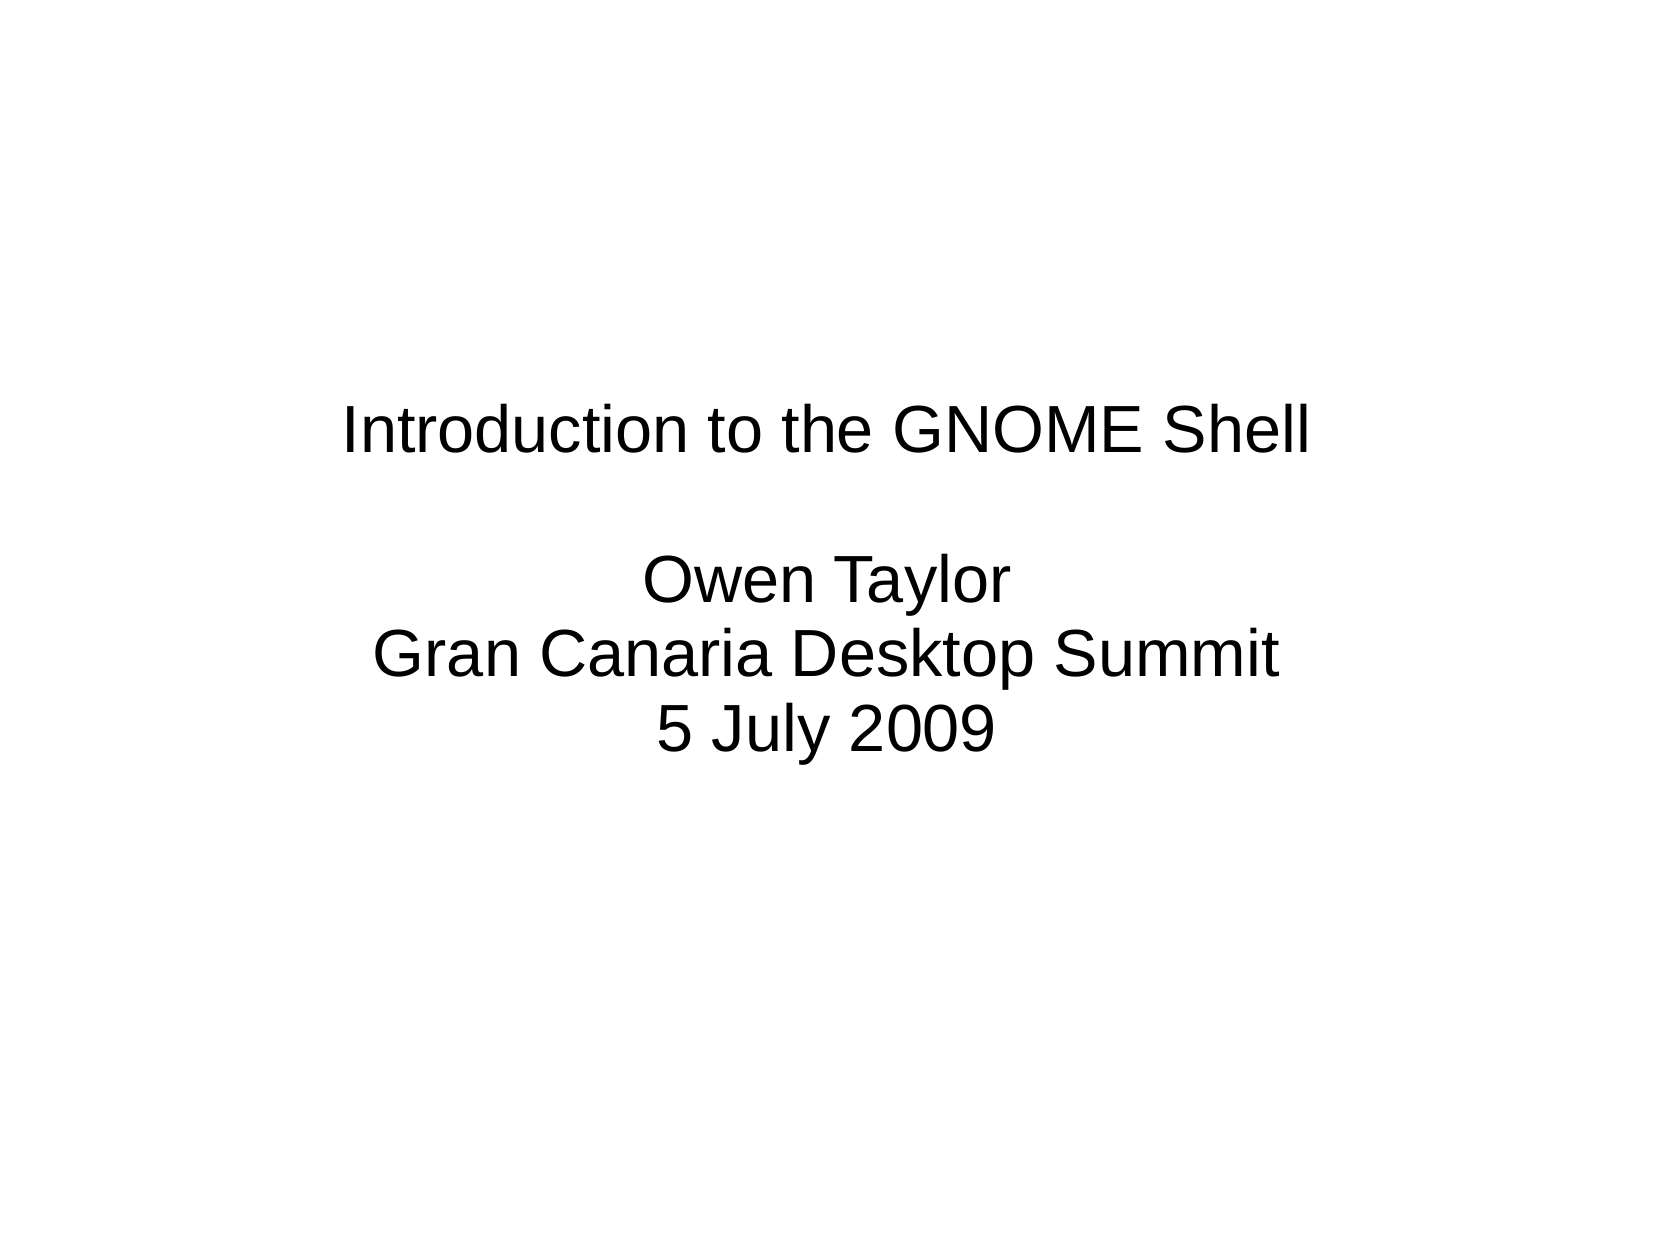

# Introduction to the GNOME Shell
Owen Taylor
Gran Canaria Desktop Summit
5 July 2009